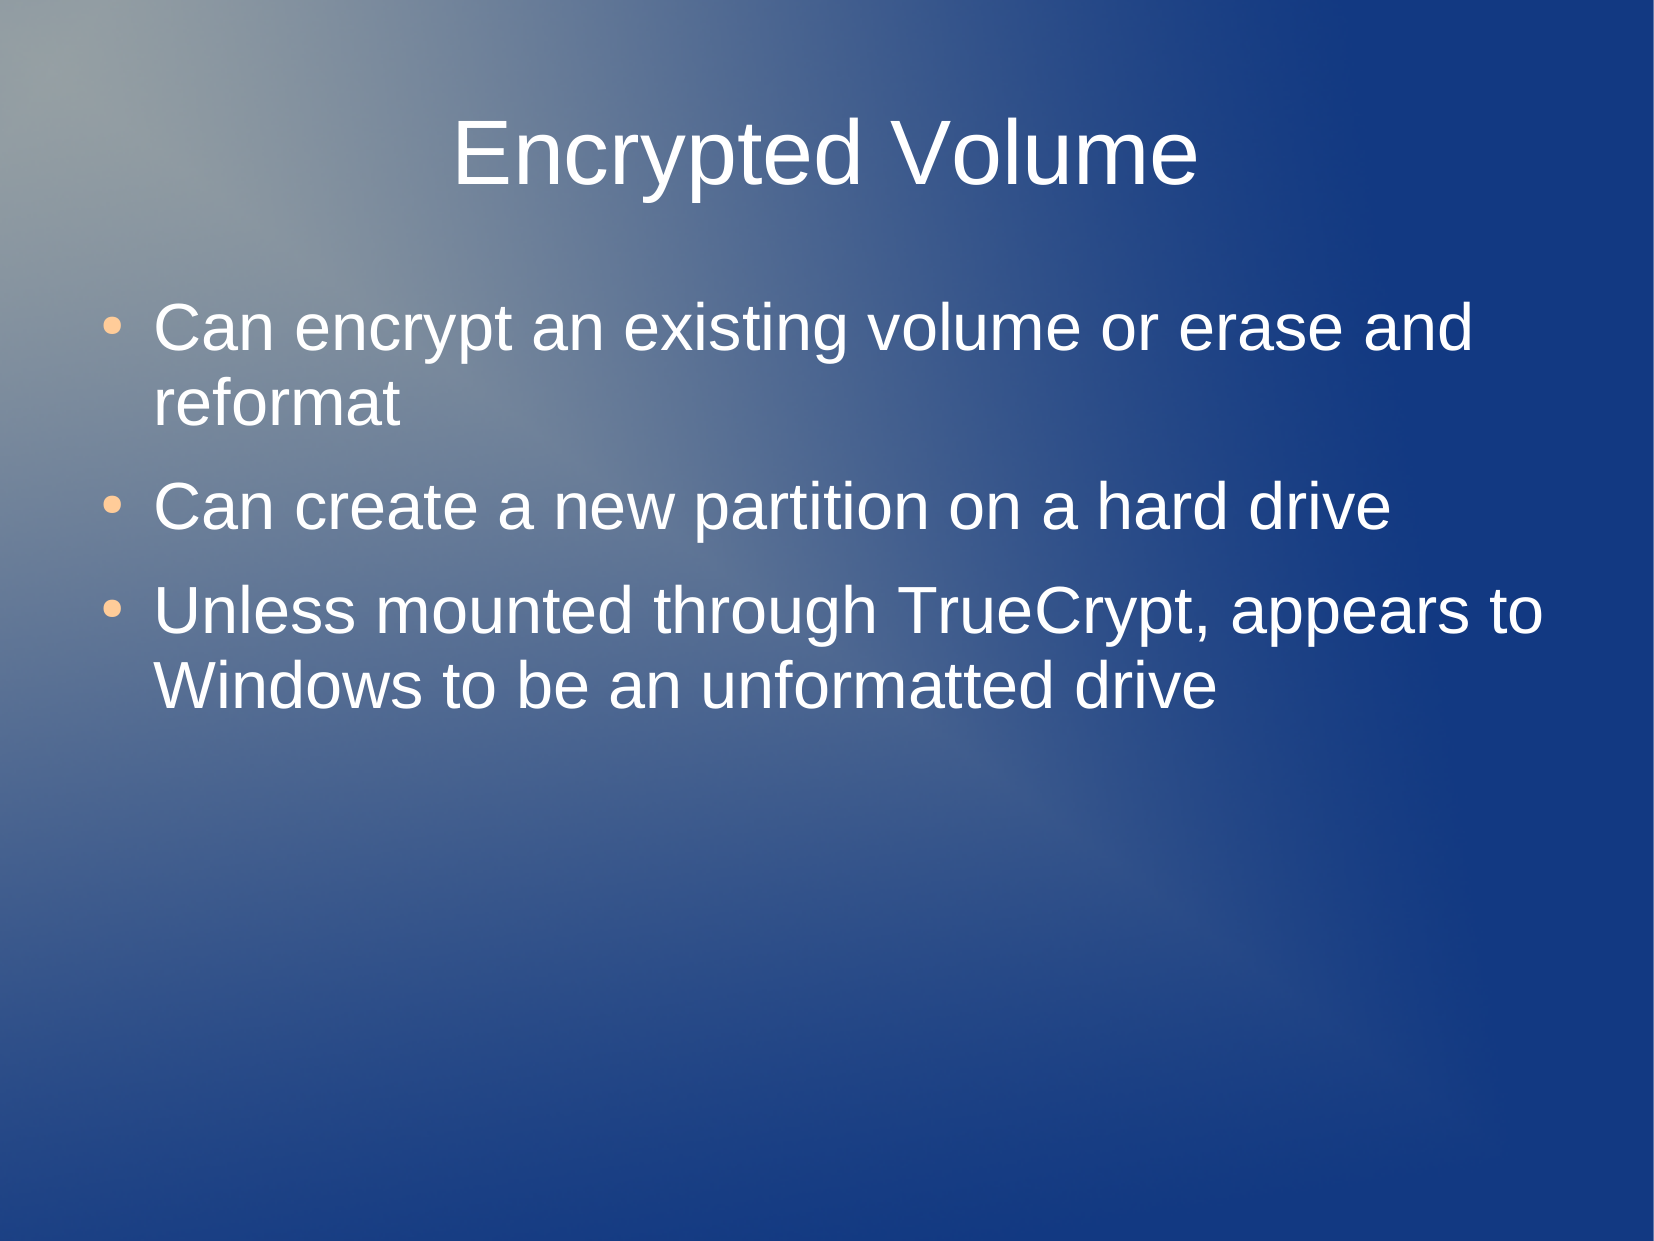

# Encrypted Volume
Can encrypt an existing volume or erase and reformat
Can create a new partition on a hard drive
Unless mounted through TrueCrypt, appears to Windows to be an unformatted drive